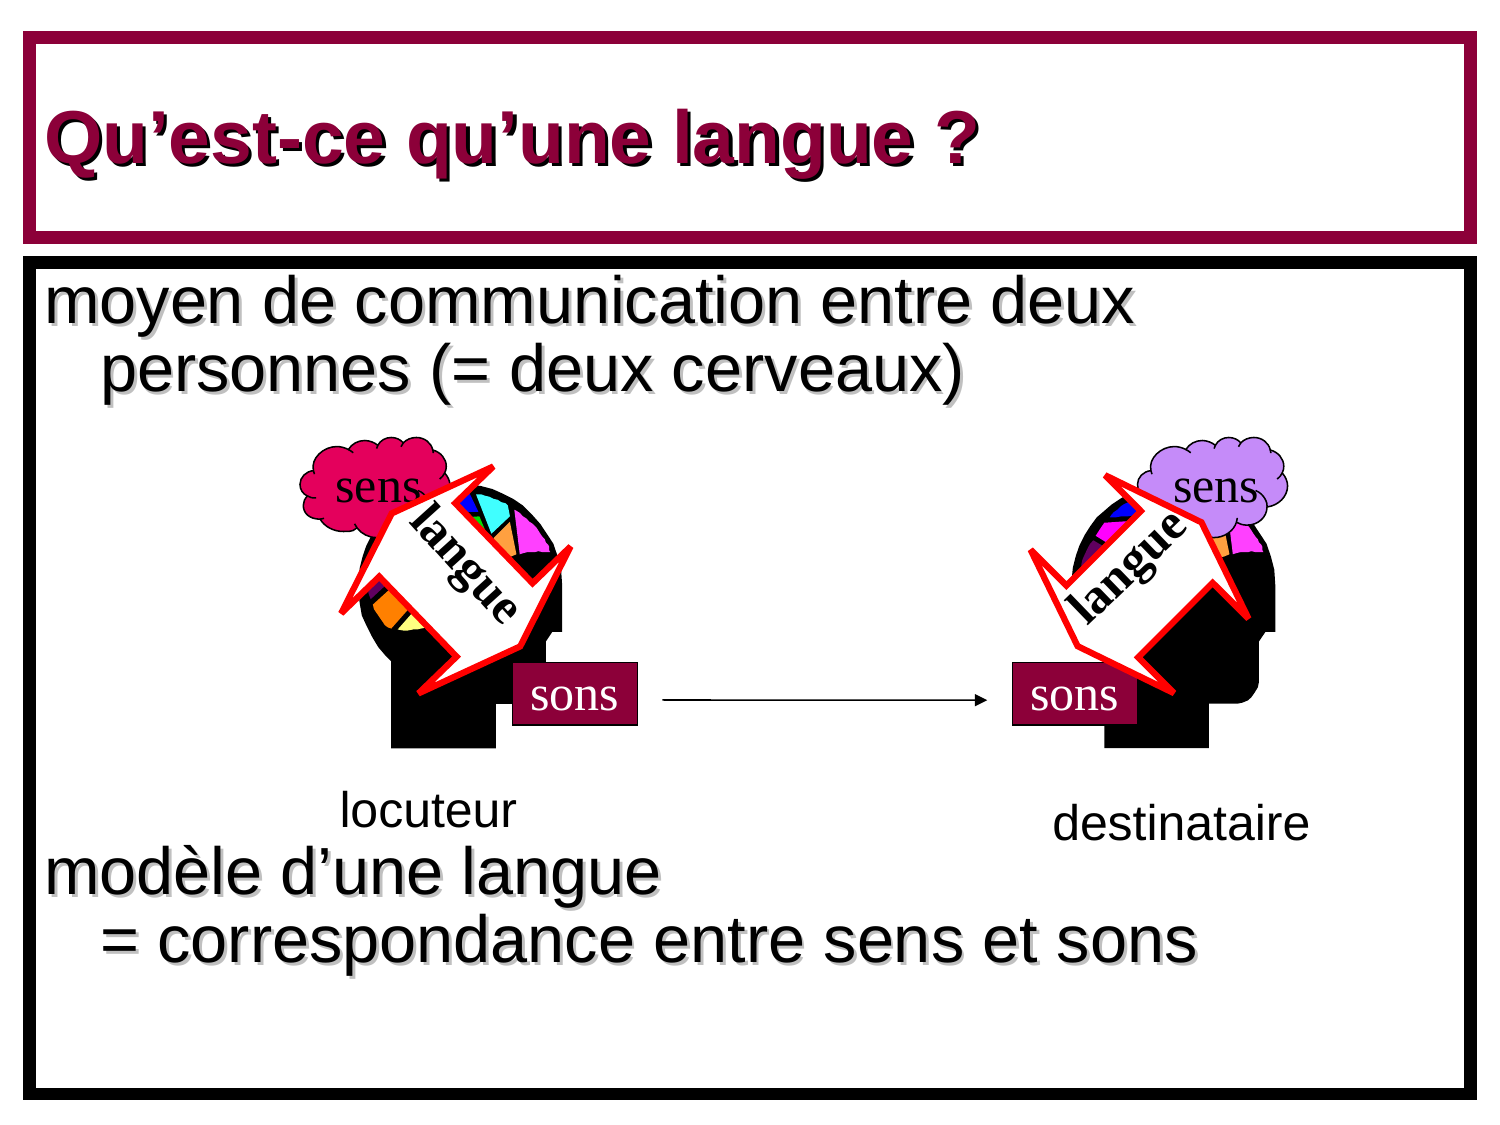

# Qu’est-ce qu’une langue ?
moyen de communication entre deux personnes (= deux cerveaux)
modèle d’une langue
= correspondance entre sens et sons
sens
sens
langue
langue
locuteur
destinataire
sons
sons